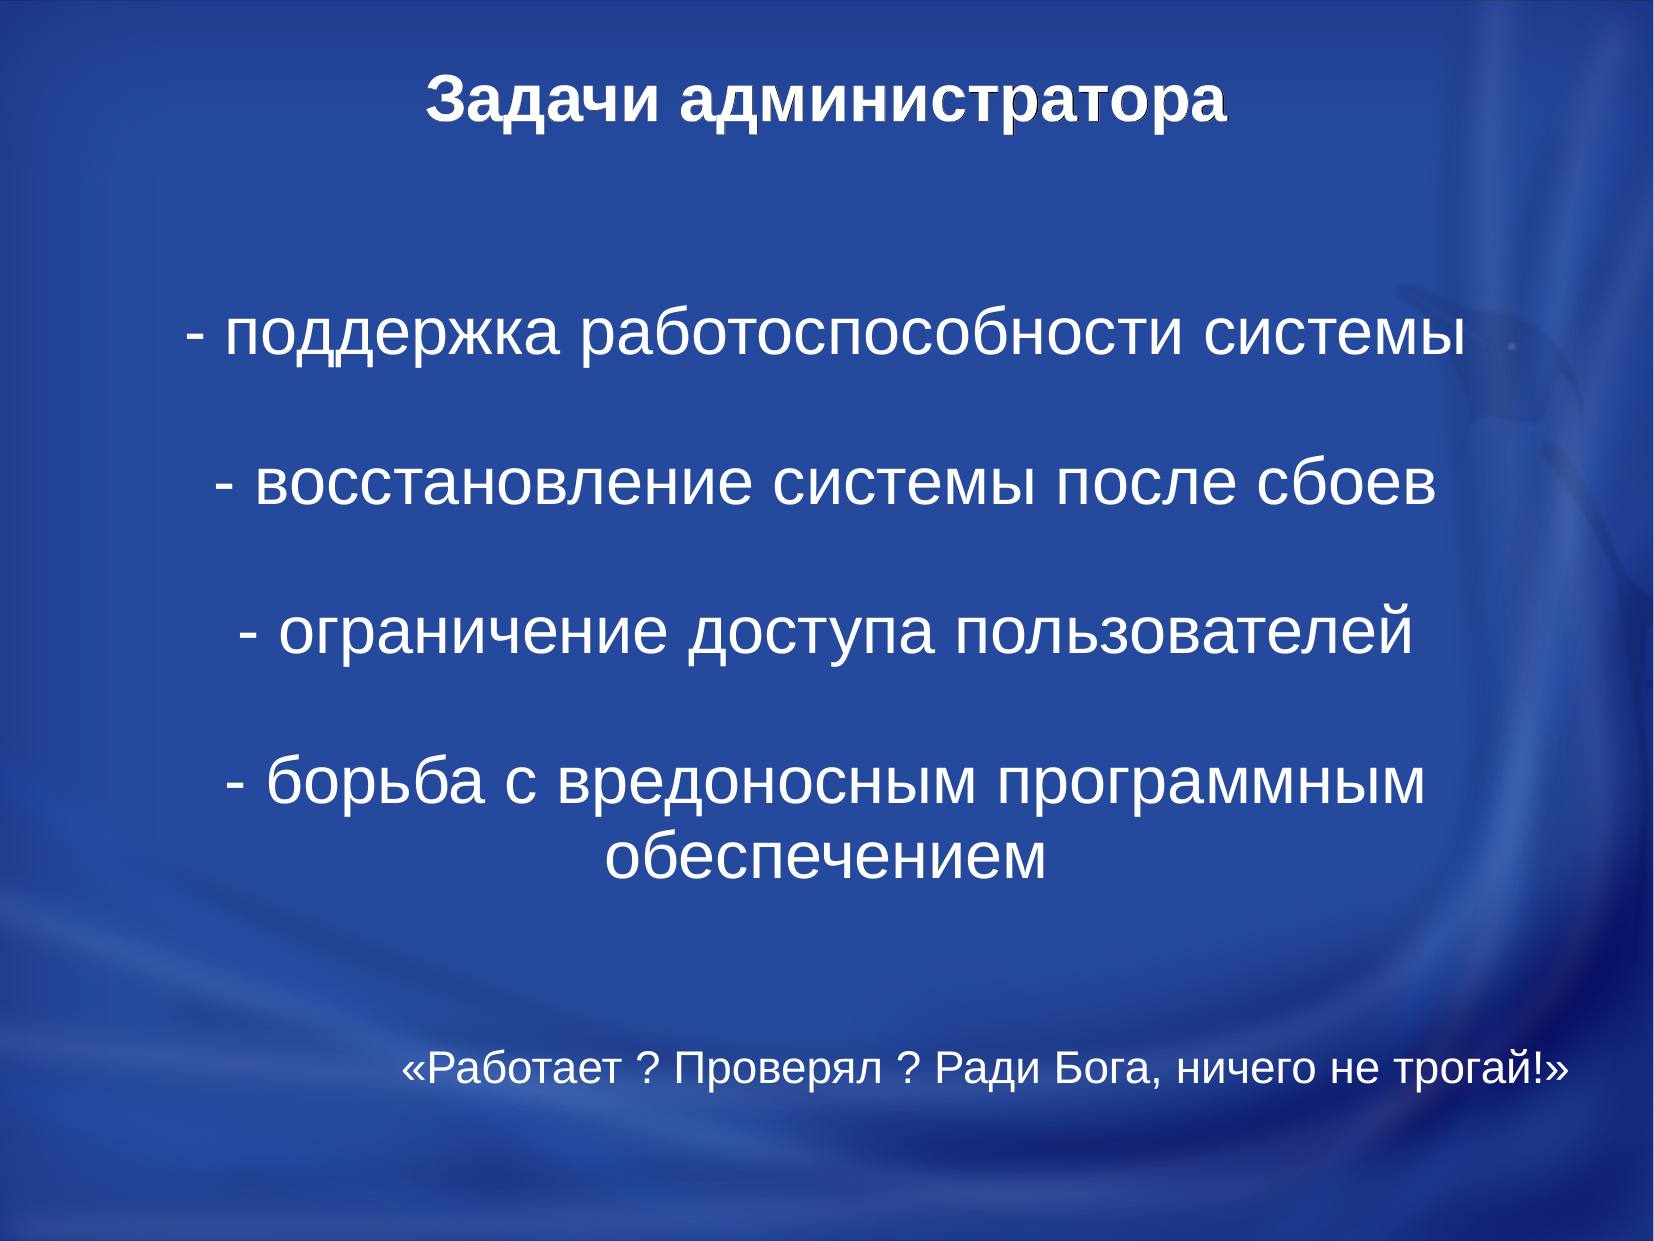

# Задачи администратора
- поддержка работоспособности системы
- восстановление системы после сбоев
- ограничение доступа пользователей
- борьба с вредоносным программным обеспечением
«Работает ? Проверял ? Ради Бога, ничего не трогай!»